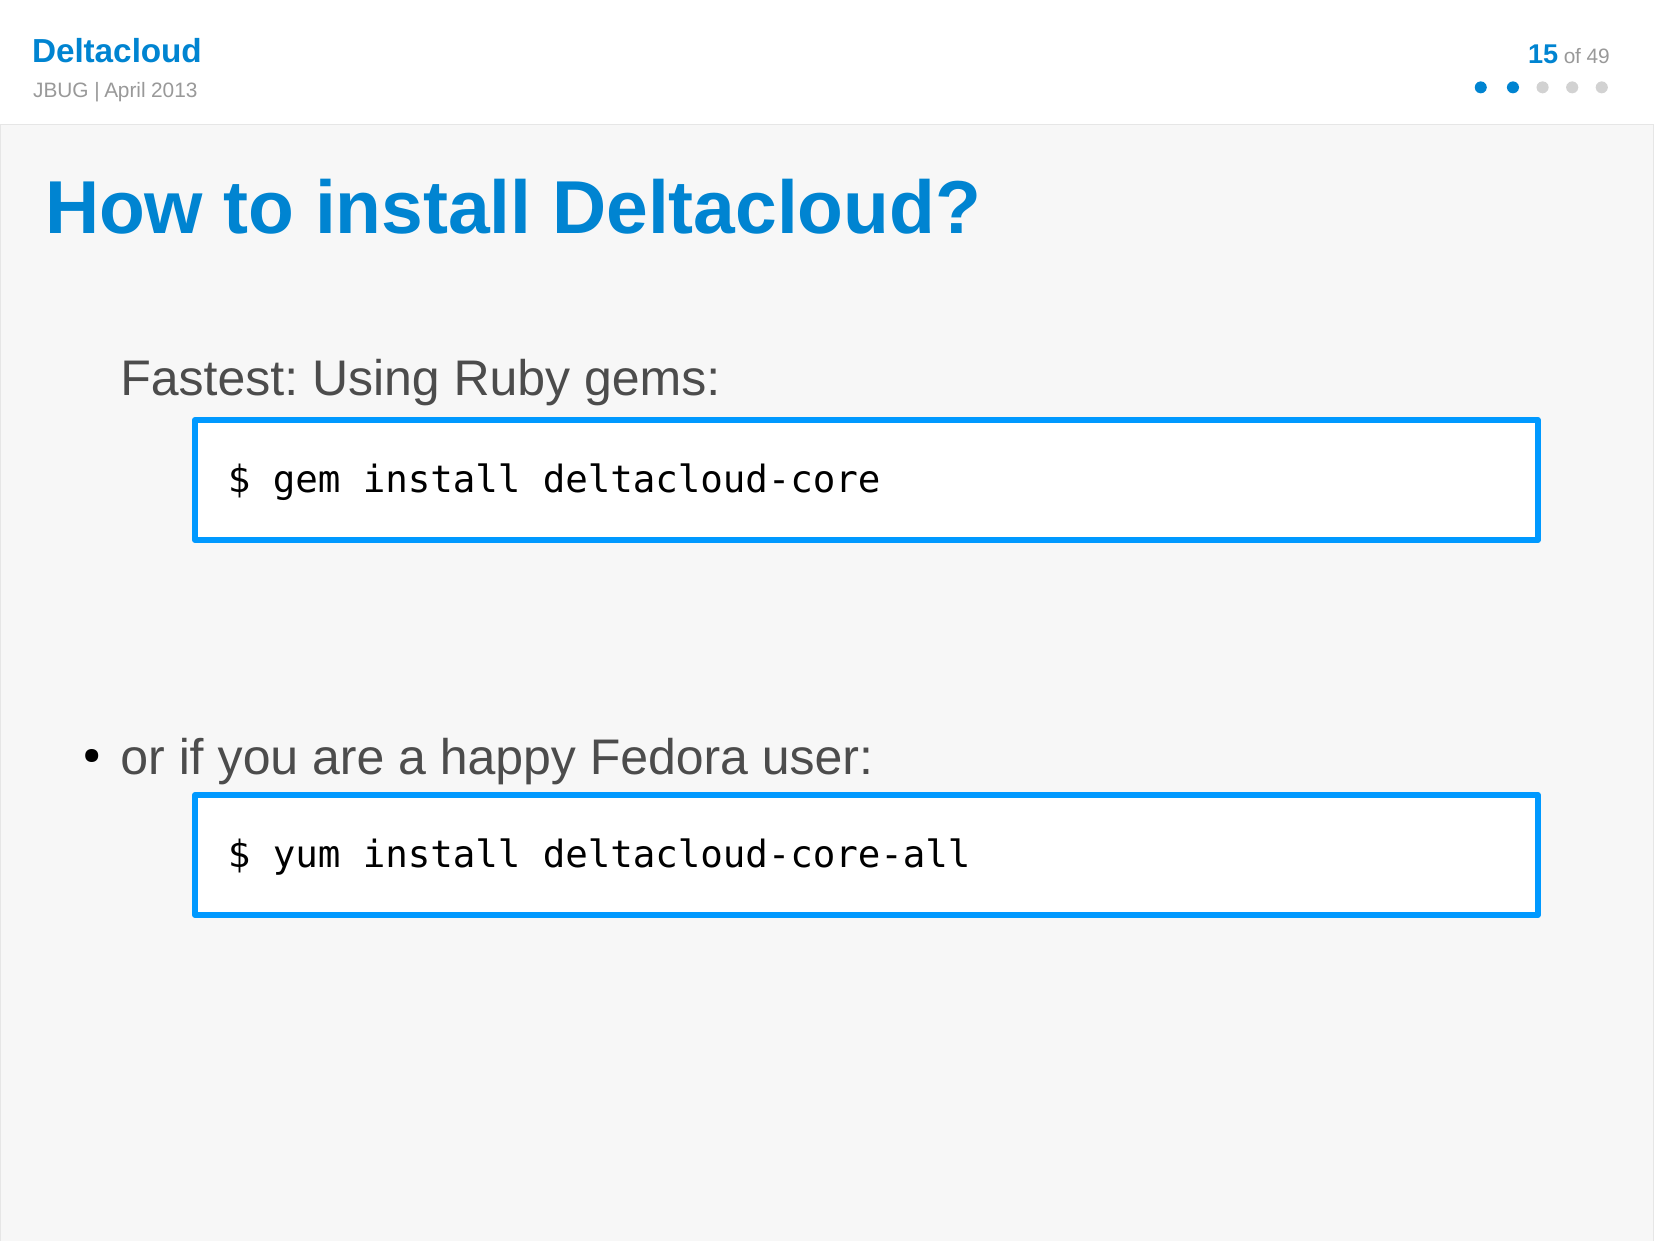

 of 49
Deltacloud
JBUG | April 2013
# How to install Deltacloud?
Fastest: Using Ruby gems:
or if you are a happy Fedora user:
$ gem install deltacloud-core
$ yum install deltacloud-core-all